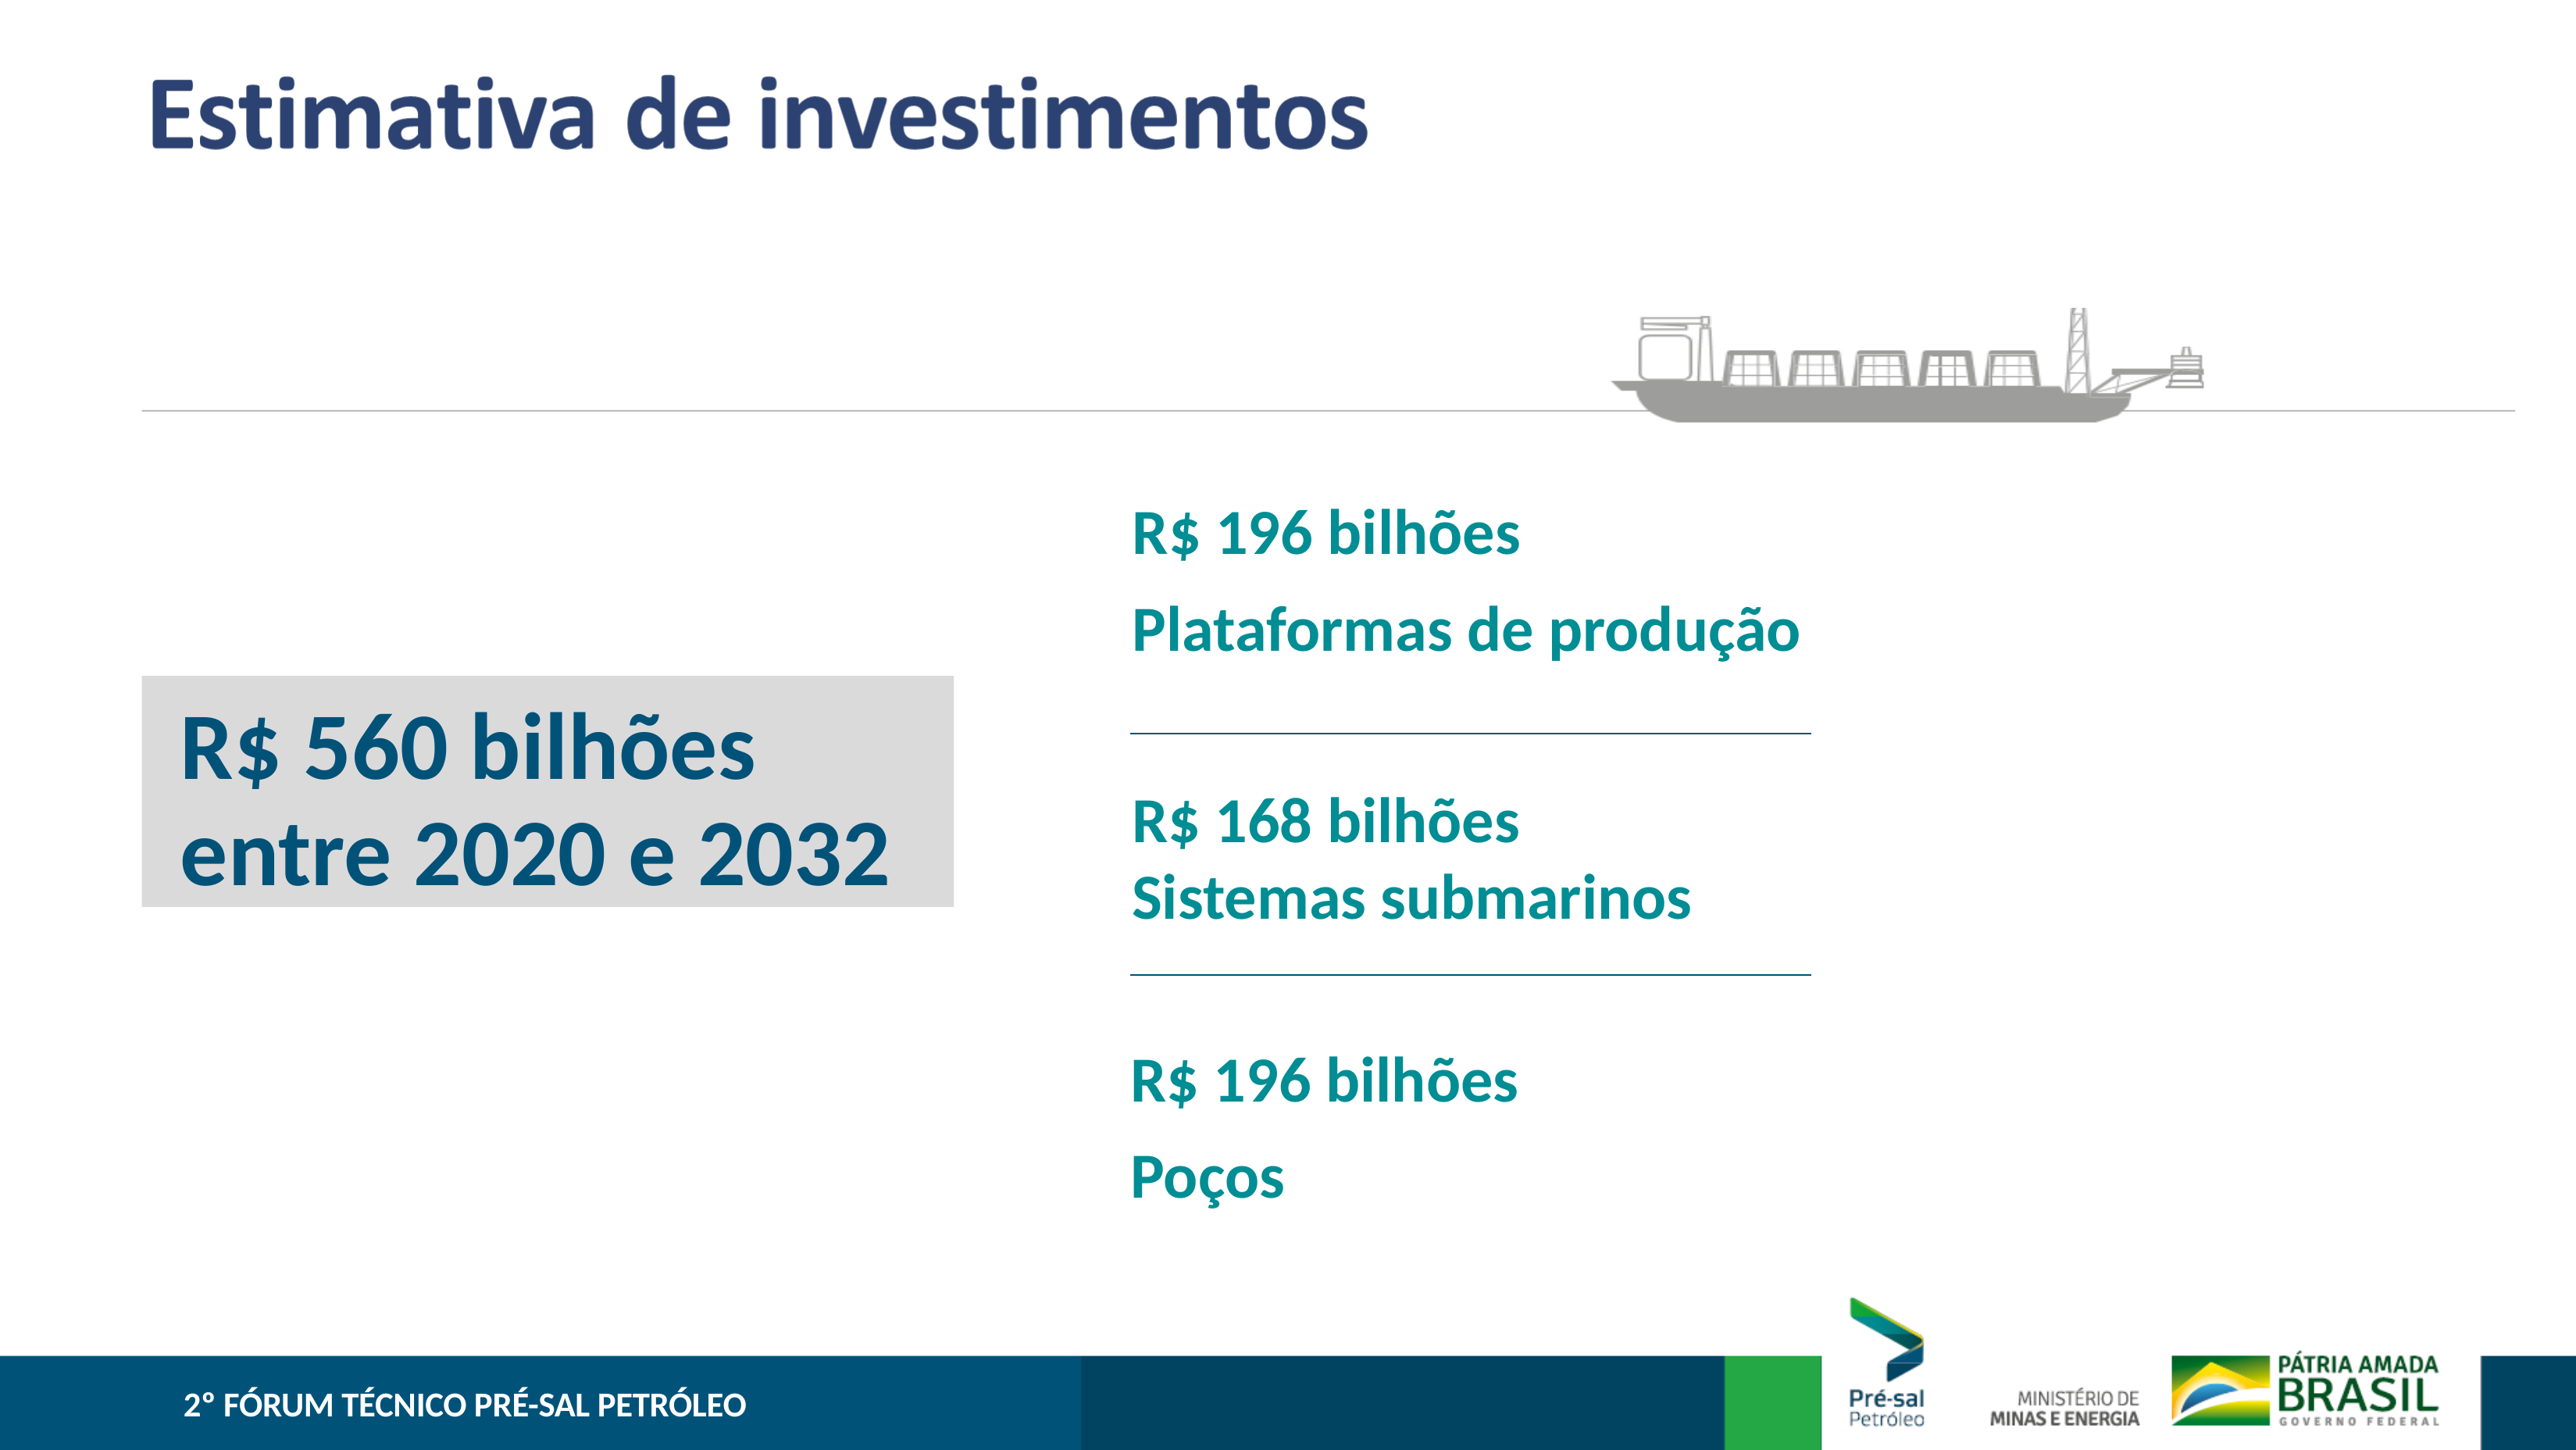

R$ 196 bilhões
Plataformas de produção
R$ 560 bilhões entre 2020 e 2032
R$ 168 bilhões Sistemas submarinos
R$ 196 bilhões
Poços
2º FÓRUM TÉCNICO PRÉ-SAL PETRÓLEO